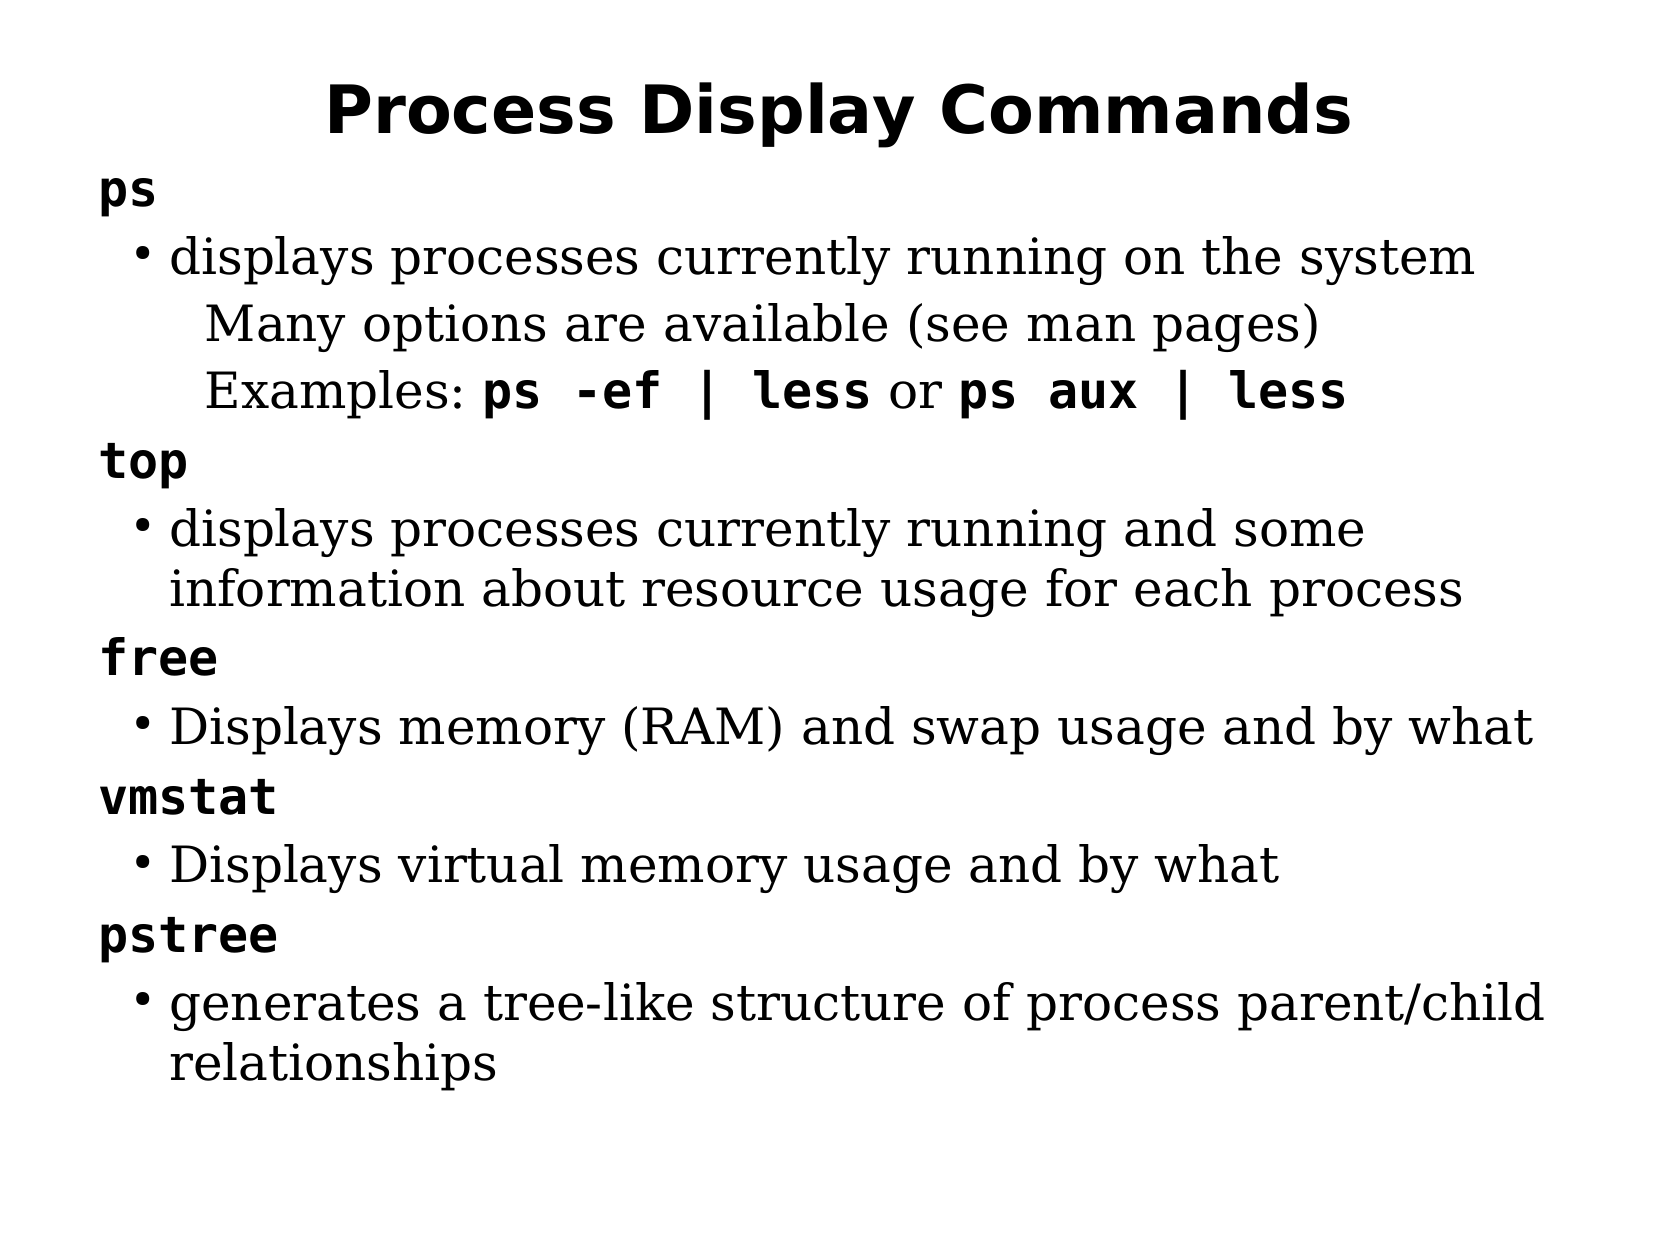

# Process Display Commands
ps
displays processes currently running on the system
Many options are available (see man pages)
Examples: ps -ef | less or ps aux | less
top
displays processes currently running and some information about resource usage for each process
free
Displays memory (RAM) and swap usage and by what
vmstat
Displays virtual memory usage and by what
pstree
generates a tree-like structure of process parent/child relationships